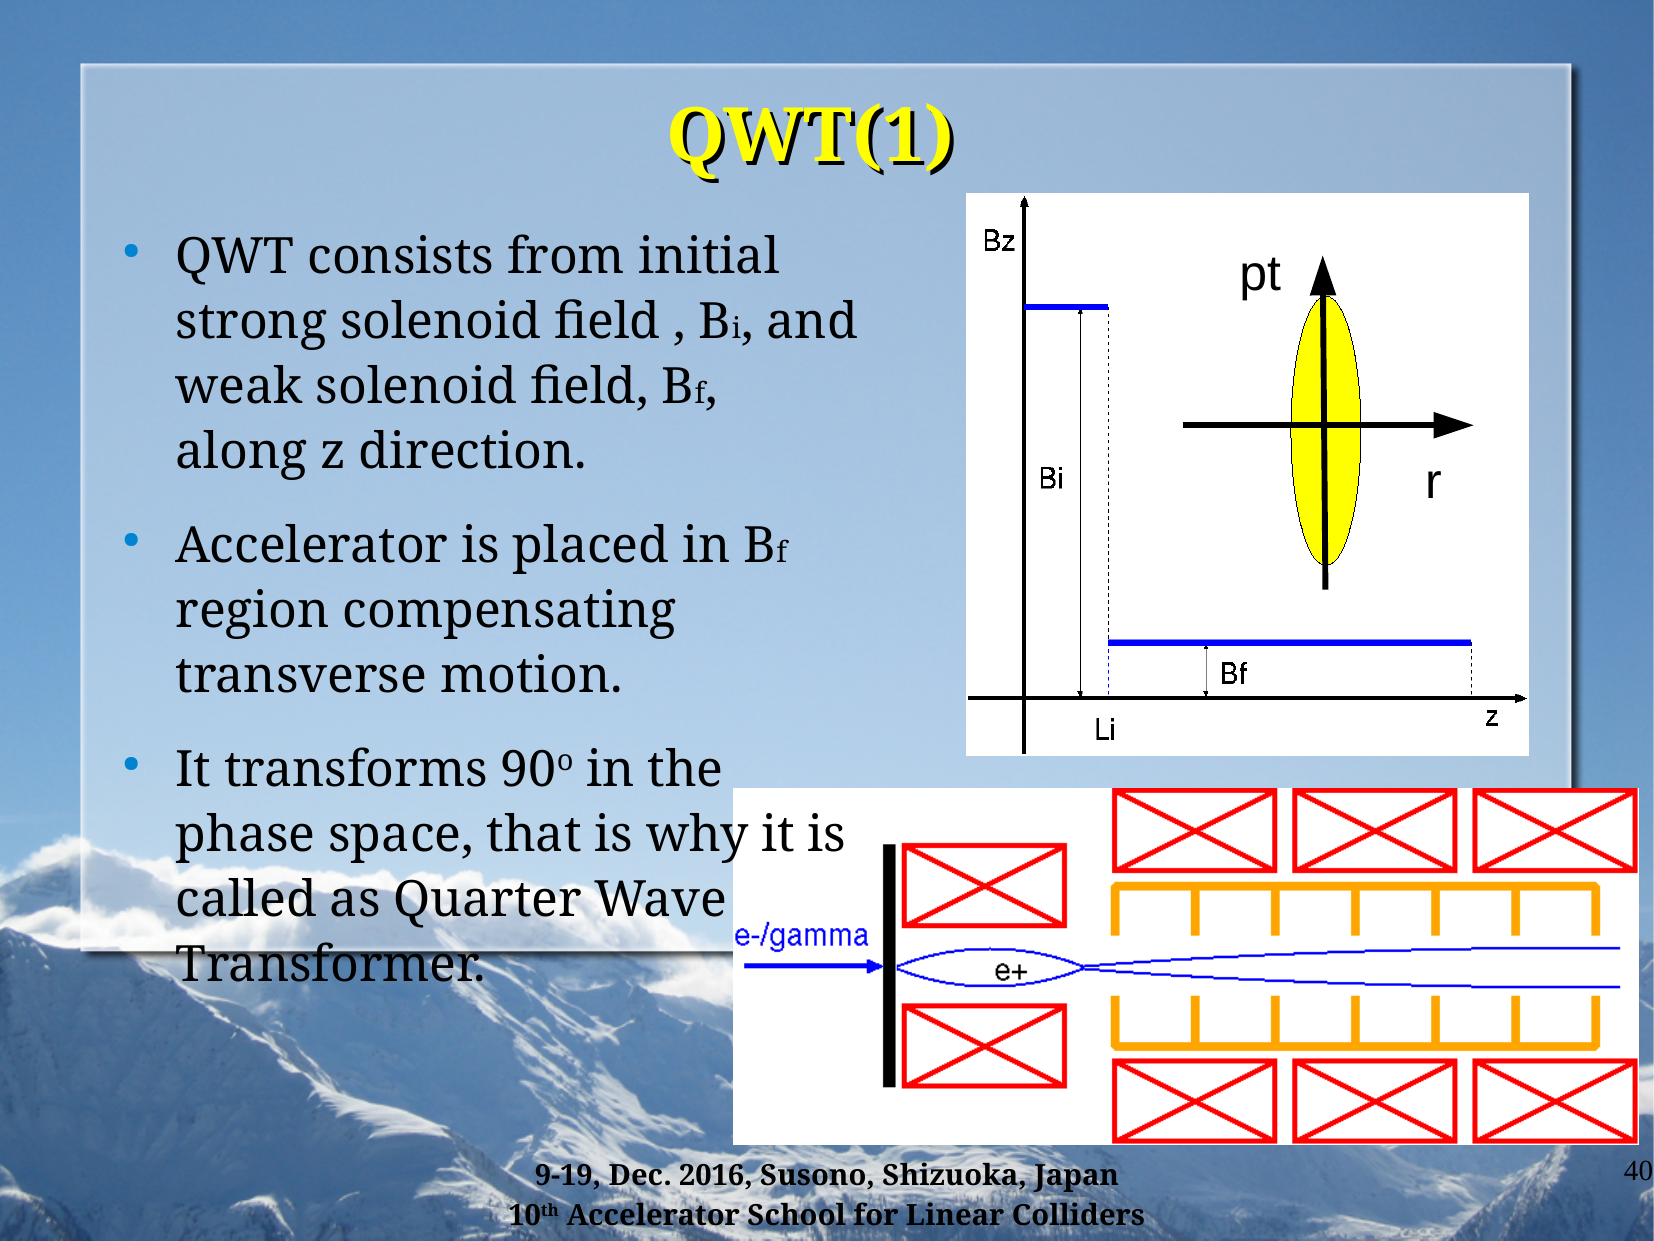

# QWT(1)
QWT consists from initial strong solenoid field , Bi, and weak solenoid field, Bf, along z direction.
Accelerator is placed in Bf region compensating transverse motion.
It transforms 90o in the phase space, that is why it is called as Quarter Wave Transformer.
pt
r
40